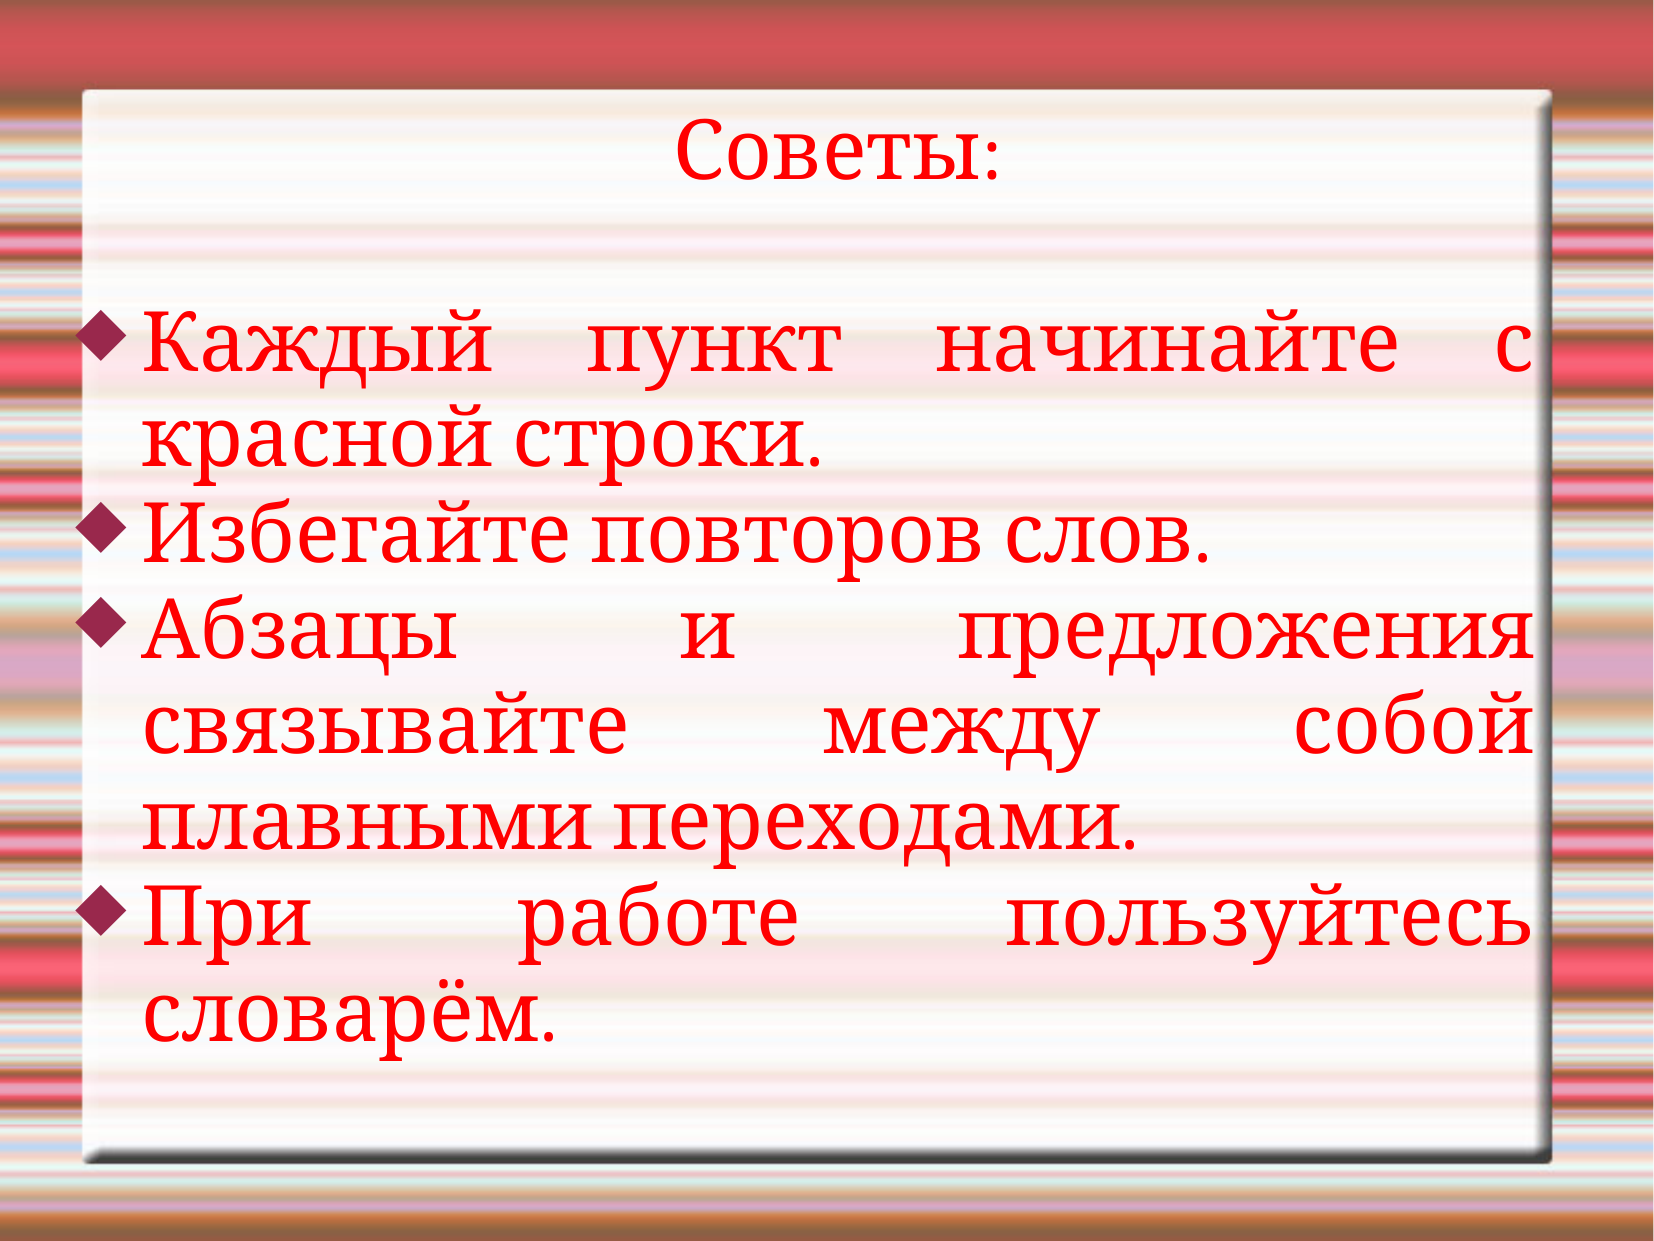

# Советы:
Каждый пункт начинайте с красной строки.
Избегайте повторов слов.
Абзацы и предложения связывайте между собой плавными переходами.
При работе пользуйтесь словарём.